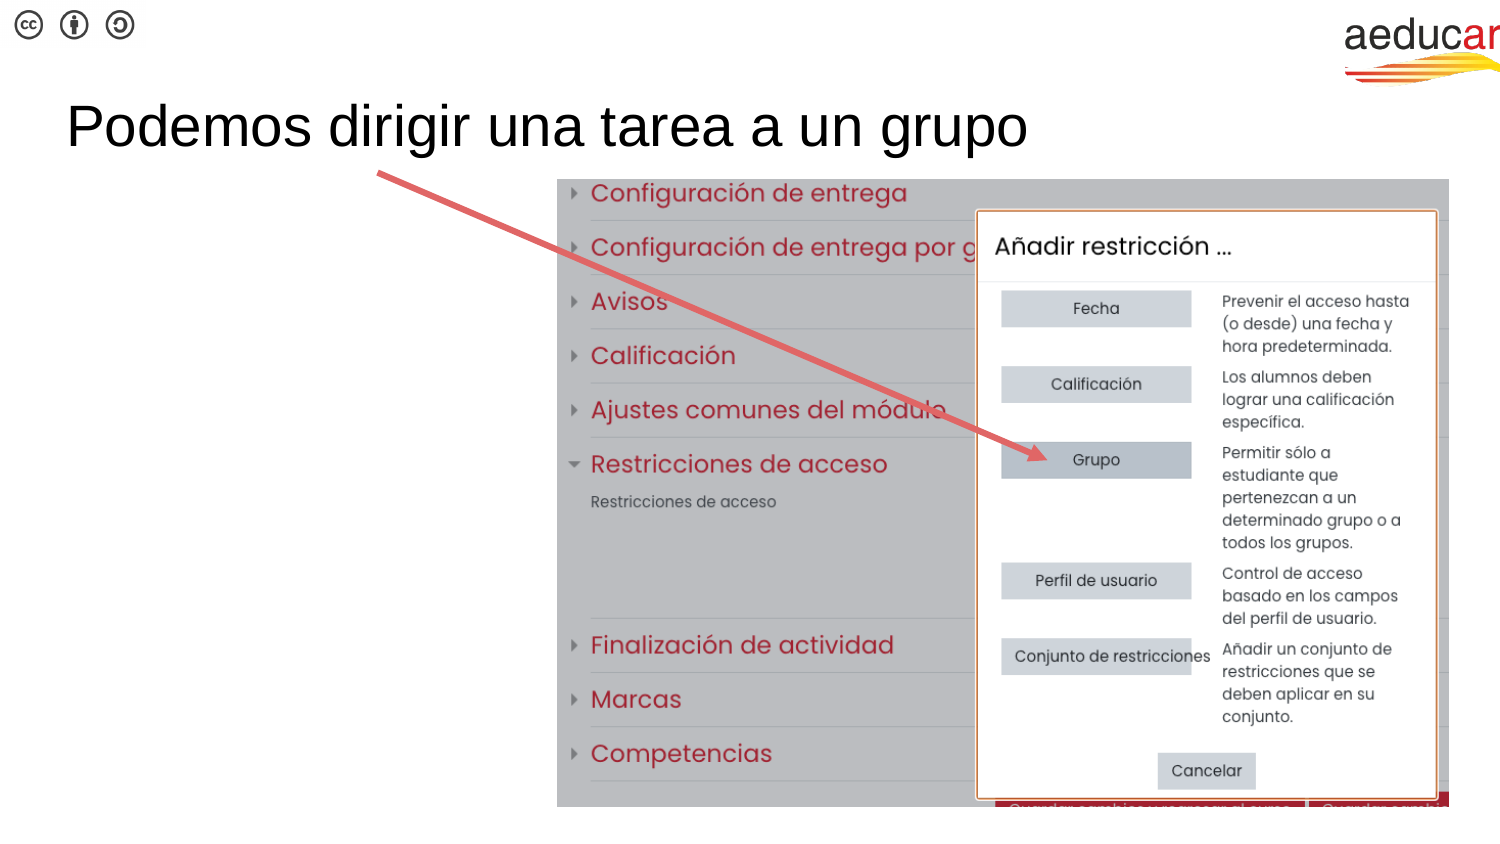

# Podemos dirigir una tarea a un grupo